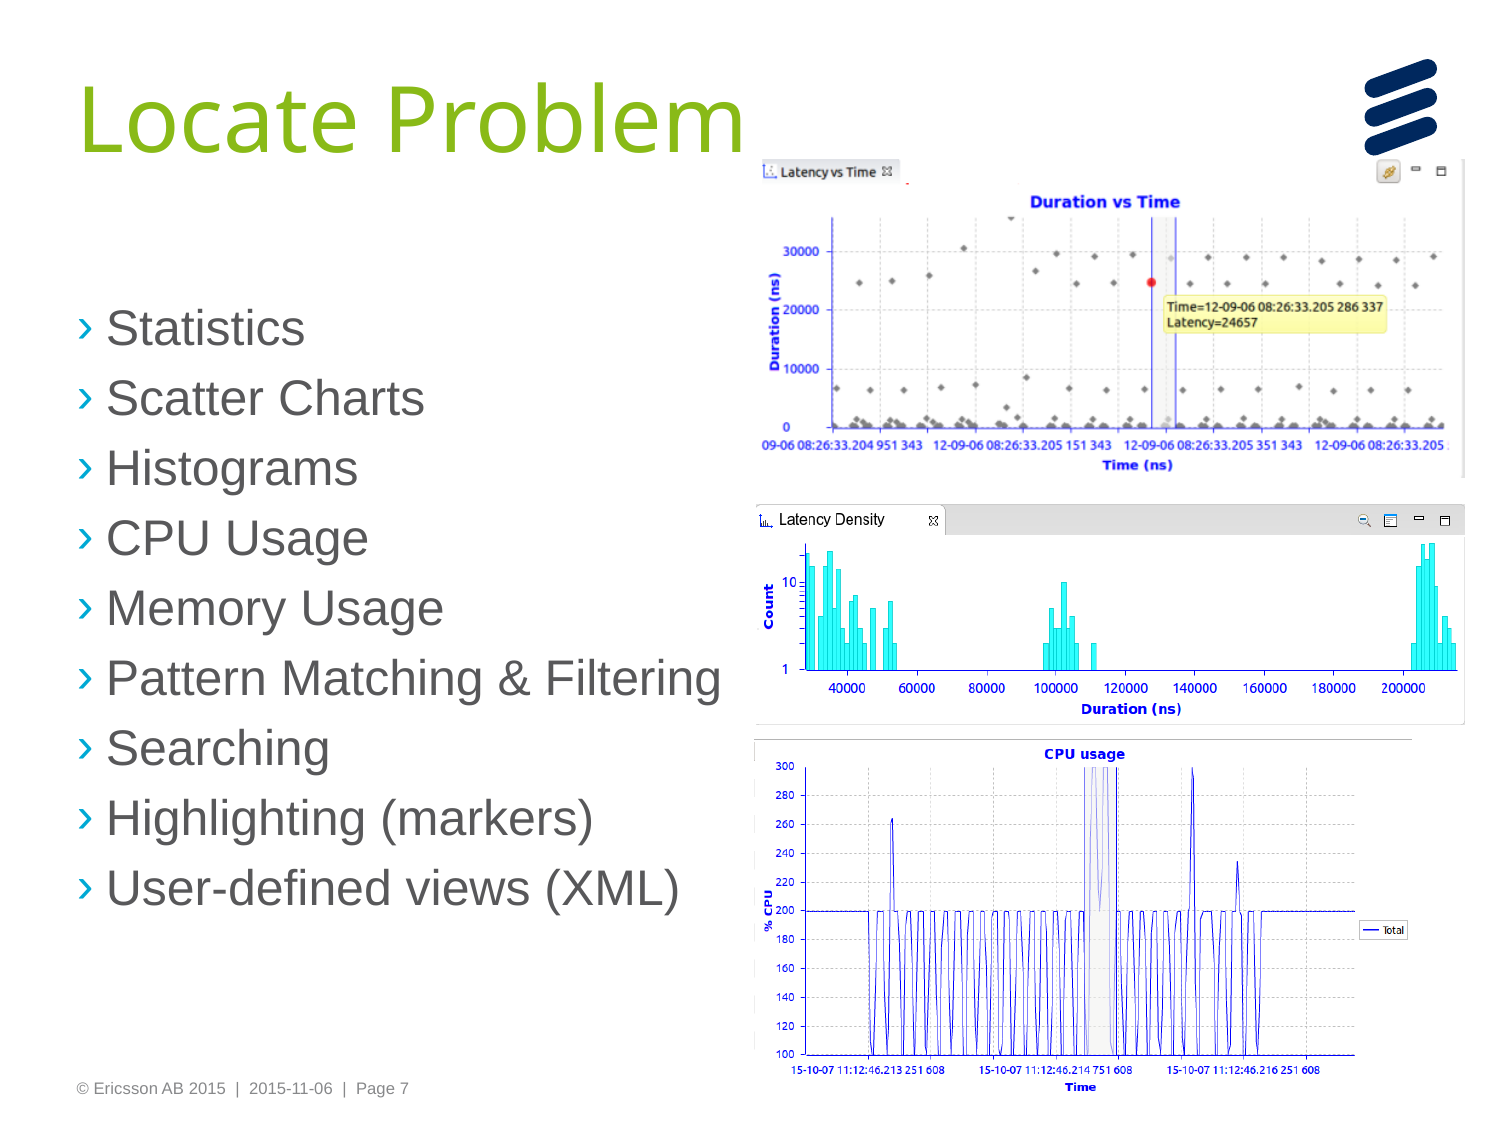

Locate Problem
# Statistics
Scatter Charts
Histograms
CPU Usage
Memory Usage
Pattern Matching & Filtering
Searching
Highlighting (markers)
User-defined views (XML)